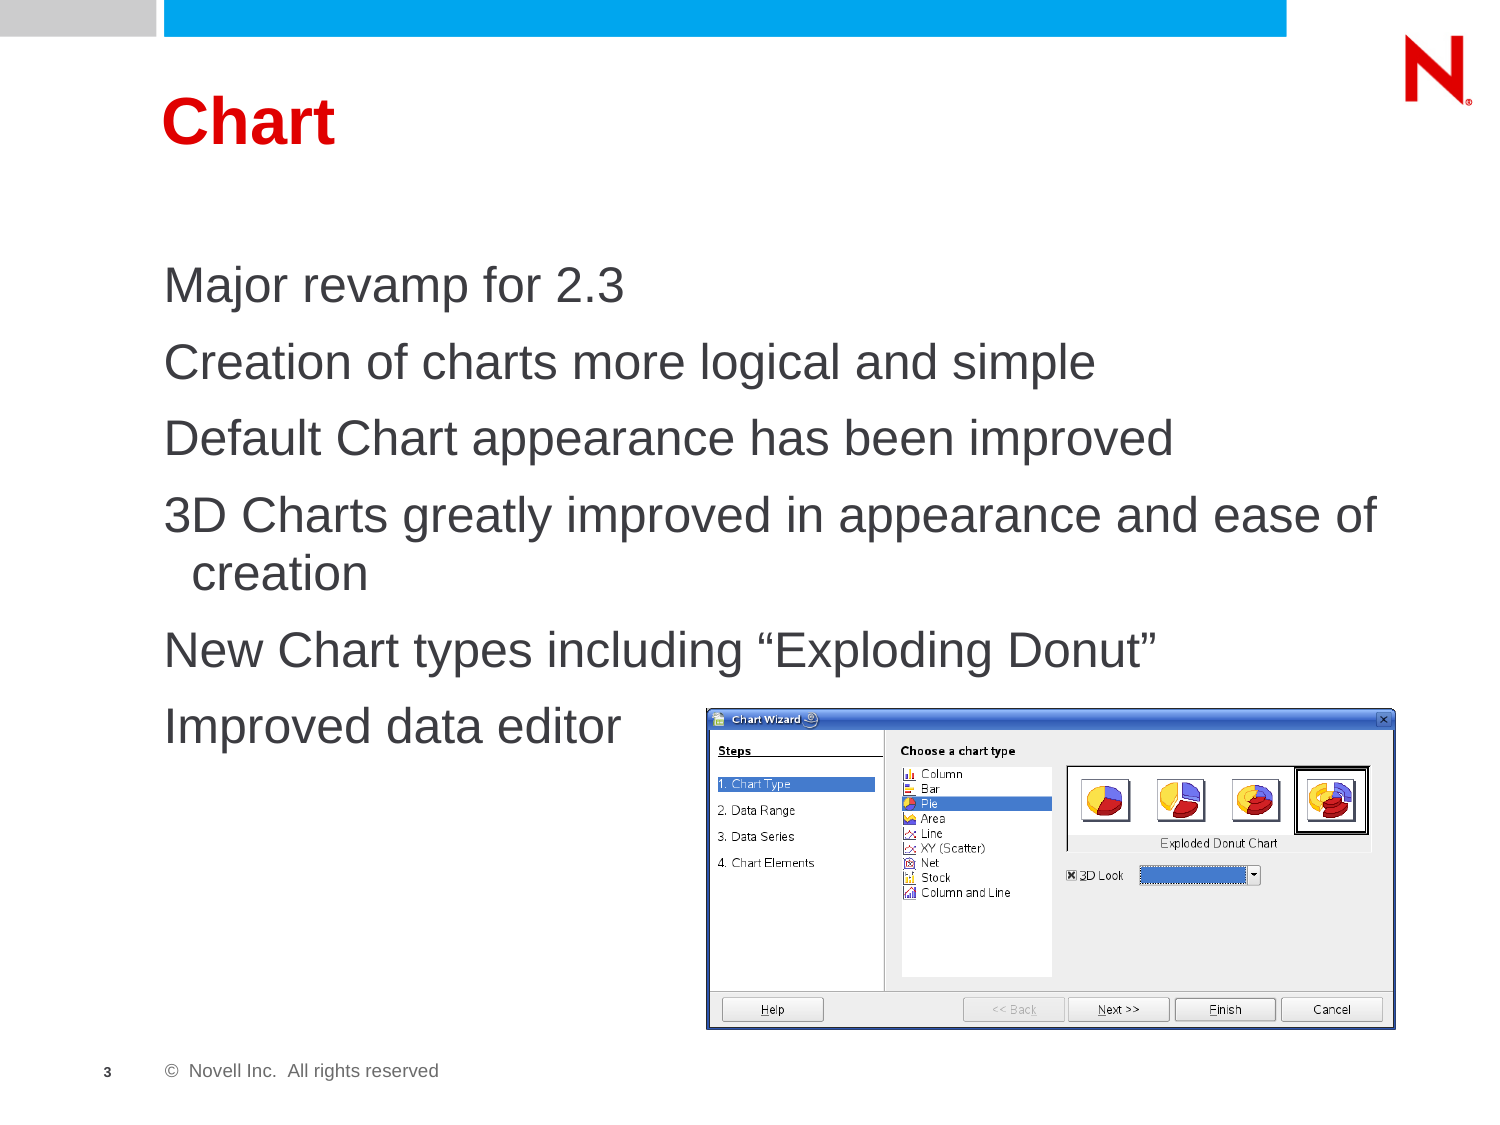

# Chart
Major revamp for 2.3
Creation of charts more logical and simple
Default Chart appearance has been improved
3D Charts greatly improved in appearance and ease of creation
New Chart types including “Exploding Donut”
Improved data editor